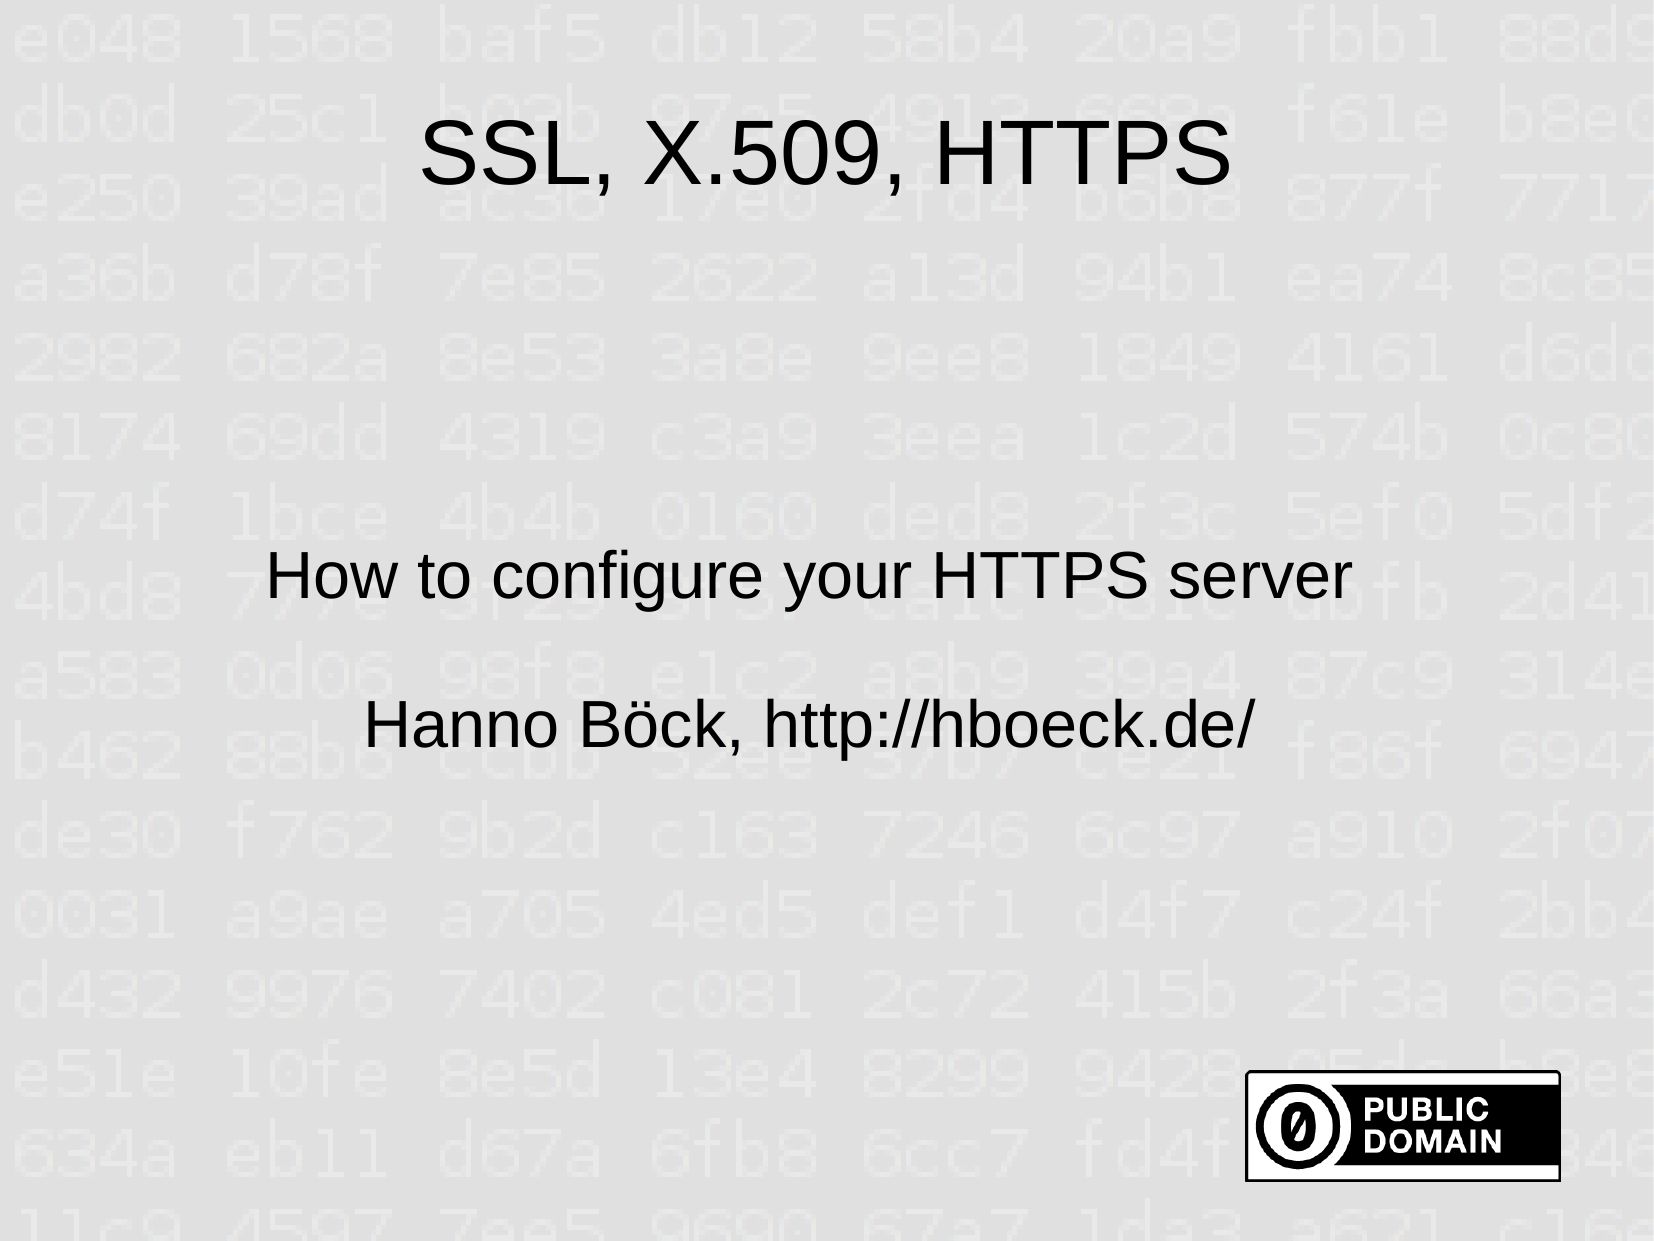

# SSL, X.509, HTTPS
How to configure your HTTPS server
Hanno Böck, http://hboeck.de/